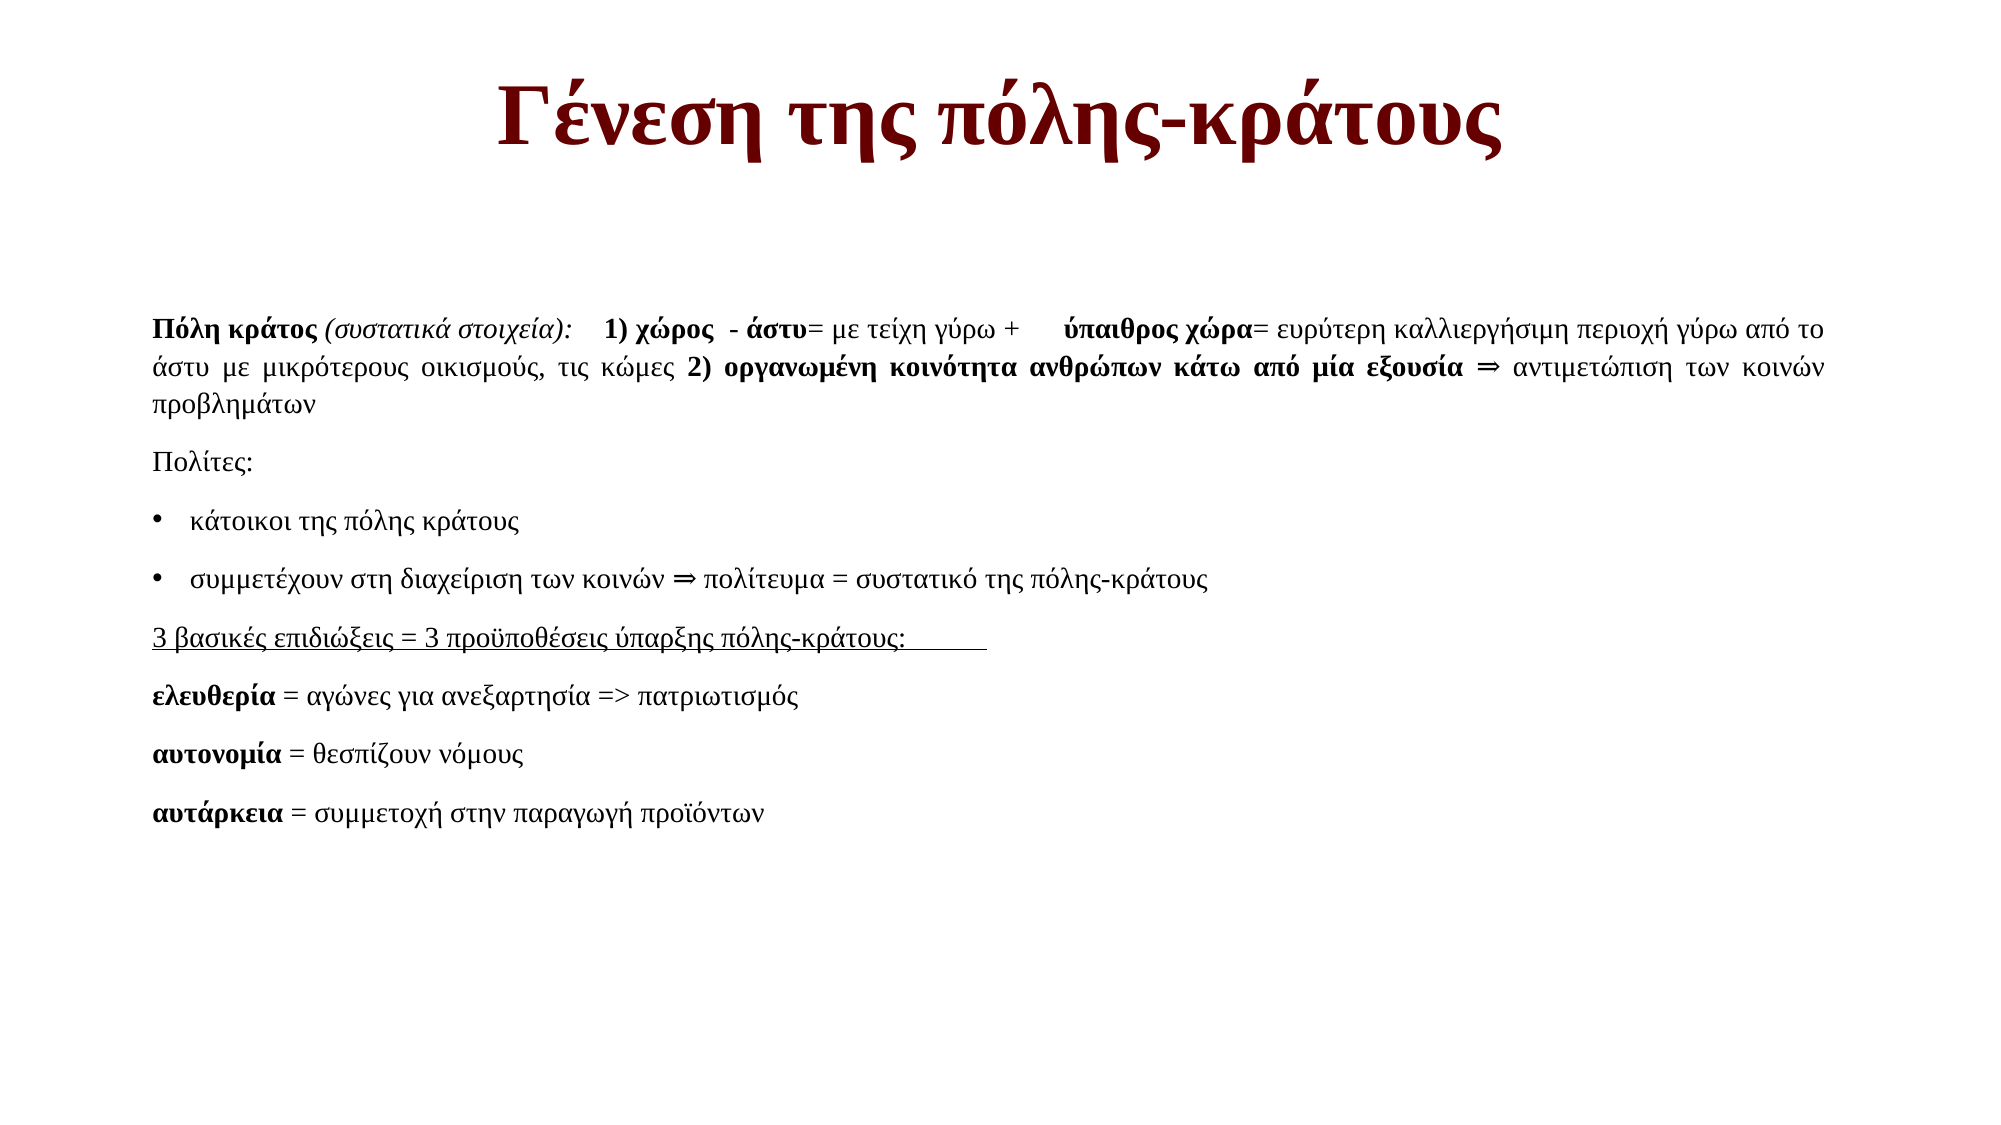

# Γένεση της πόλης-κράτους
Πόλη κράτος (συστατικά στοιχεία):	1) χώρος - άστυ= με τείχη γύρω +      ύπαιθρος χώρα= ευρύτερη καλλιεργήσιμη περιοχή γύρω από το άστυ με μικρότερους οικισμούς, τις κώμες 2) οργανωμένη κοινότητα ανθρώπων κάτω από μία εξουσία ⇒ αντιμετώπιση των κοινών προβλημάτων
Πολίτες:
κάτοικοι της πόλης κράτους
συμμετέχουν στη διαχείριση των κοινών ⇒ πολίτευμα = συστατικό της πόλης-κράτους
3 βασικές επιδιώξεις = 3 προϋποθέσεις ύπαρξης πόλης-κράτους:
ελευθερία = αγώνες για ανεξαρτησία => πατριωτισμός
αυτονομία = θεσπίζουν νόμους
αυτάρκεια = συμμετοχή στην παραγωγή προϊόντων